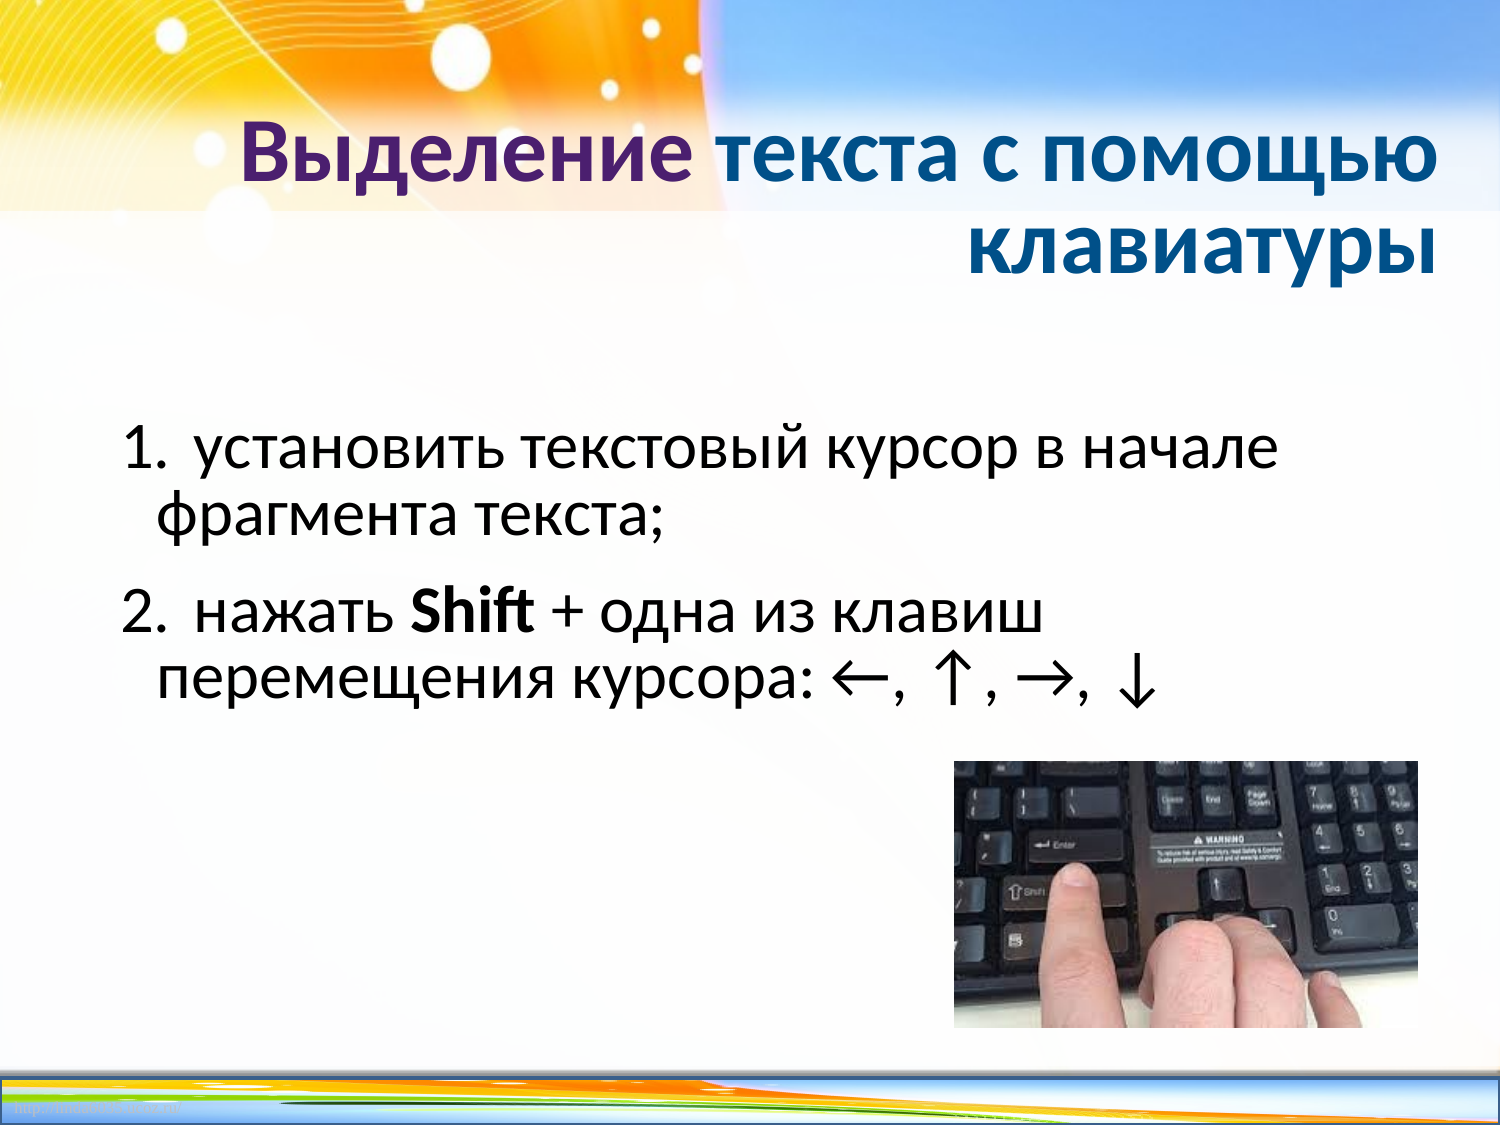

# Выделение текста с помощью клавиатуры
установить текстовый курсор в начале фрагмента текста;
нажать Shift + одна из клавиш перемещения курсора: ←, ↑, →, ↓